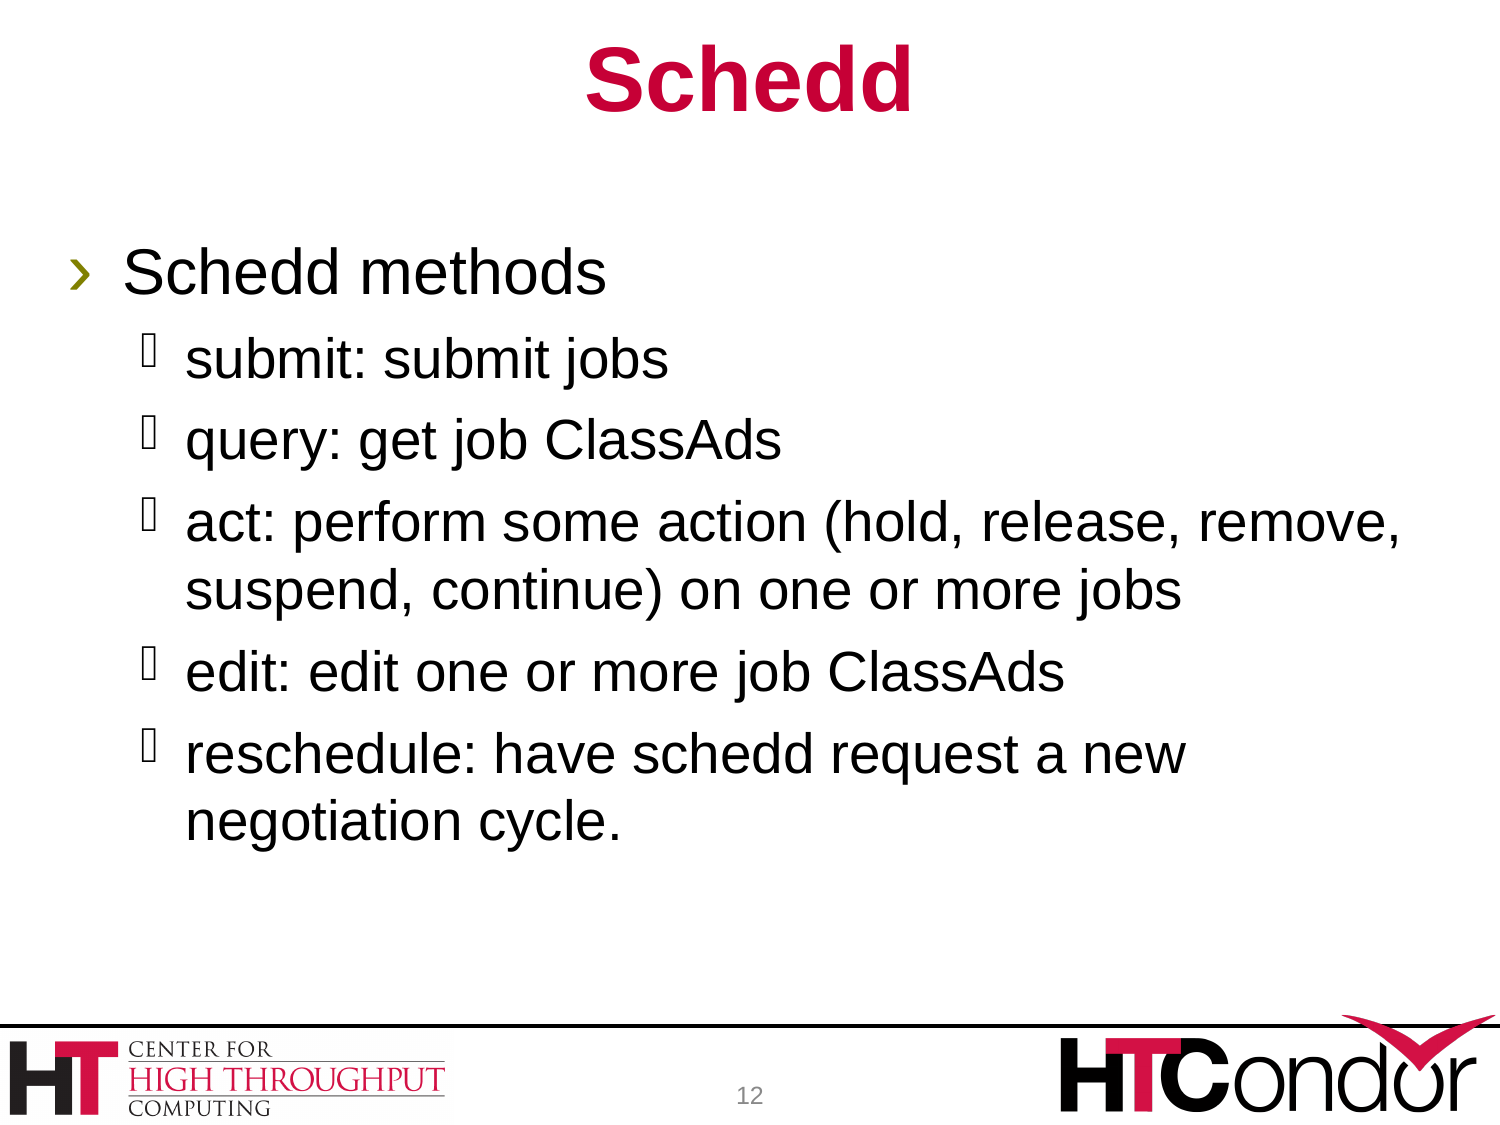

# Schedd
Schedd methods
submit: submit jobs
query: get job ClassAds
act: perform some action (hold, release, remove, suspend, continue) on one or more jobs
edit: edit one or more job ClassAds
reschedule: have schedd request a new negotiation cycle.